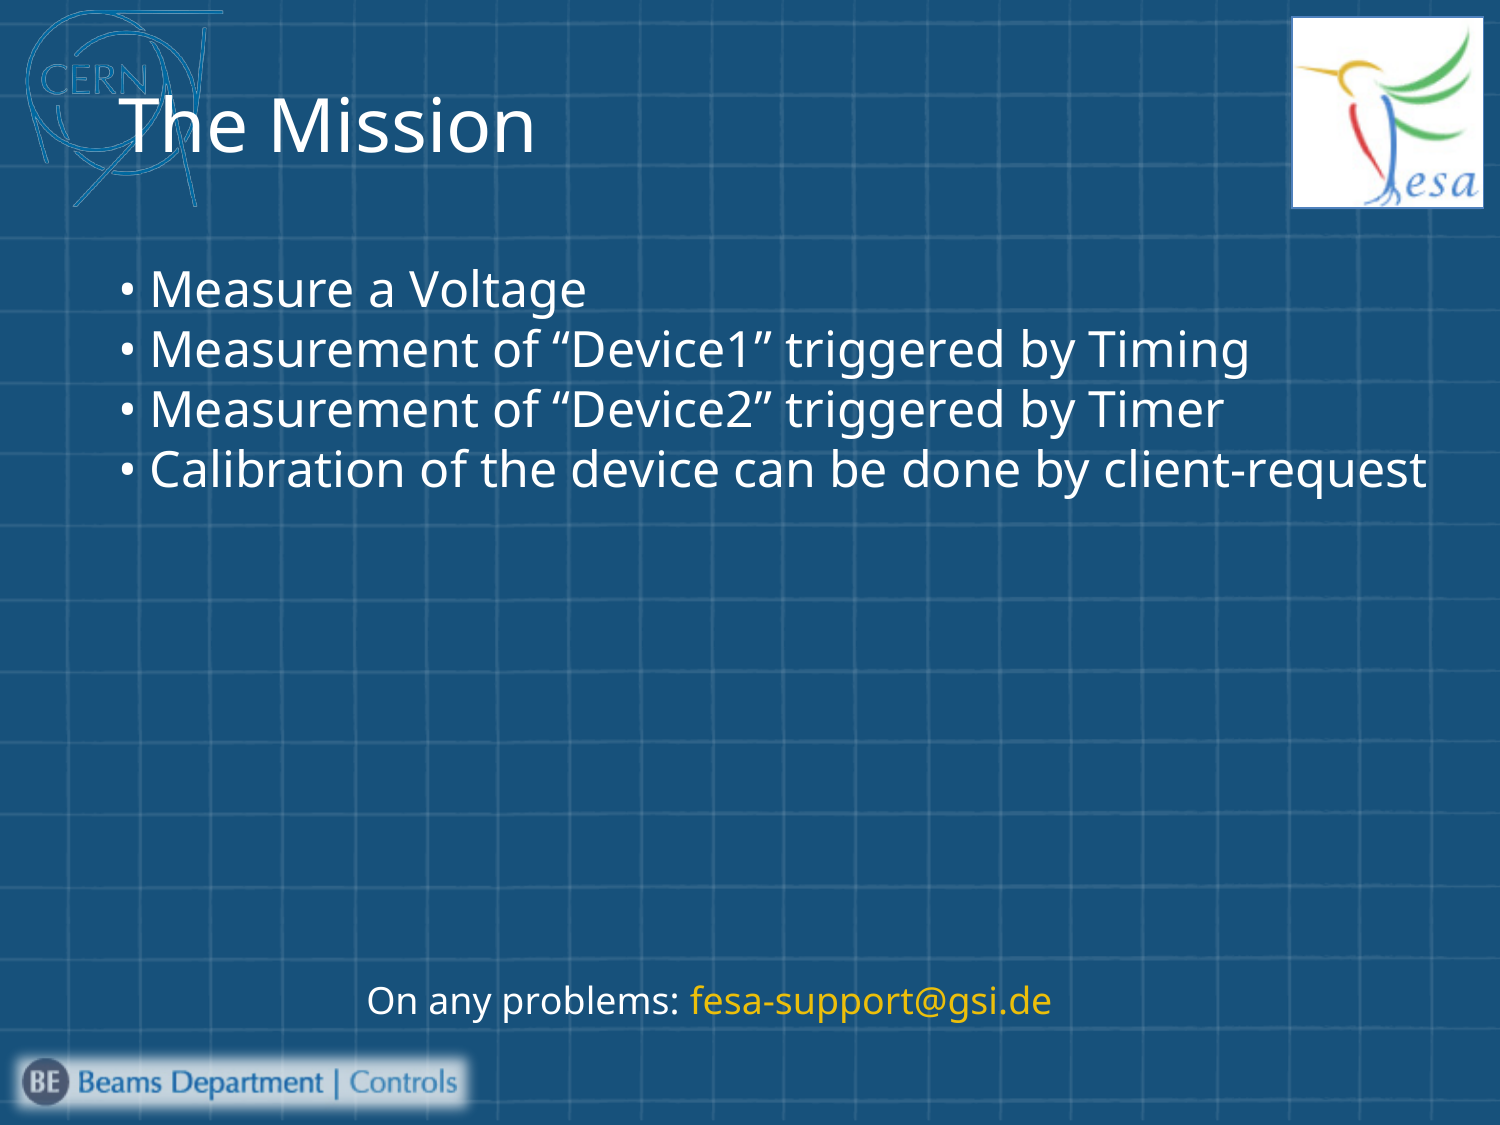

The Mission
 Measure a Voltage
 Measurement of “Device1” triggered by Timing
 Measurement of “Device2” triggered by Timer
 Calibration of the device can be done by client-request
On any problems: fesa-support@gsi.de